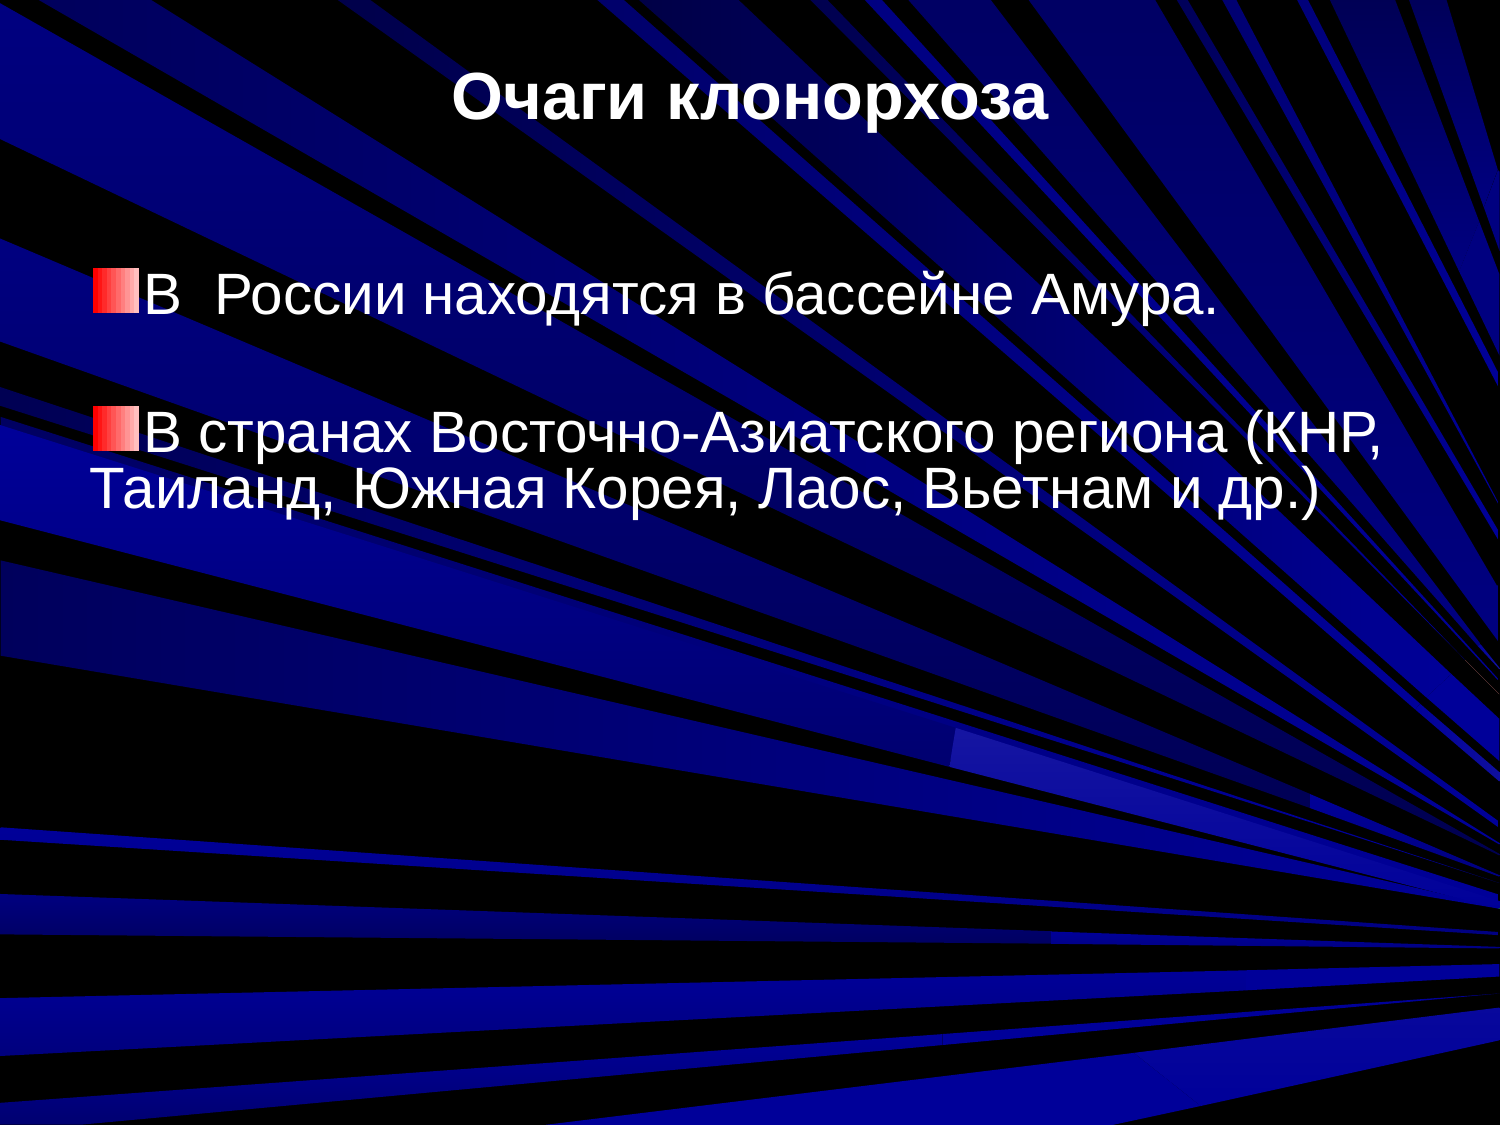

# Очаги клонорхоза
В России находятся в бассейне Амура.
В странах Восточно-Азиатского региона (КНР, Таиланд, Южная Корея, Лаос, Вьетнам и др.)